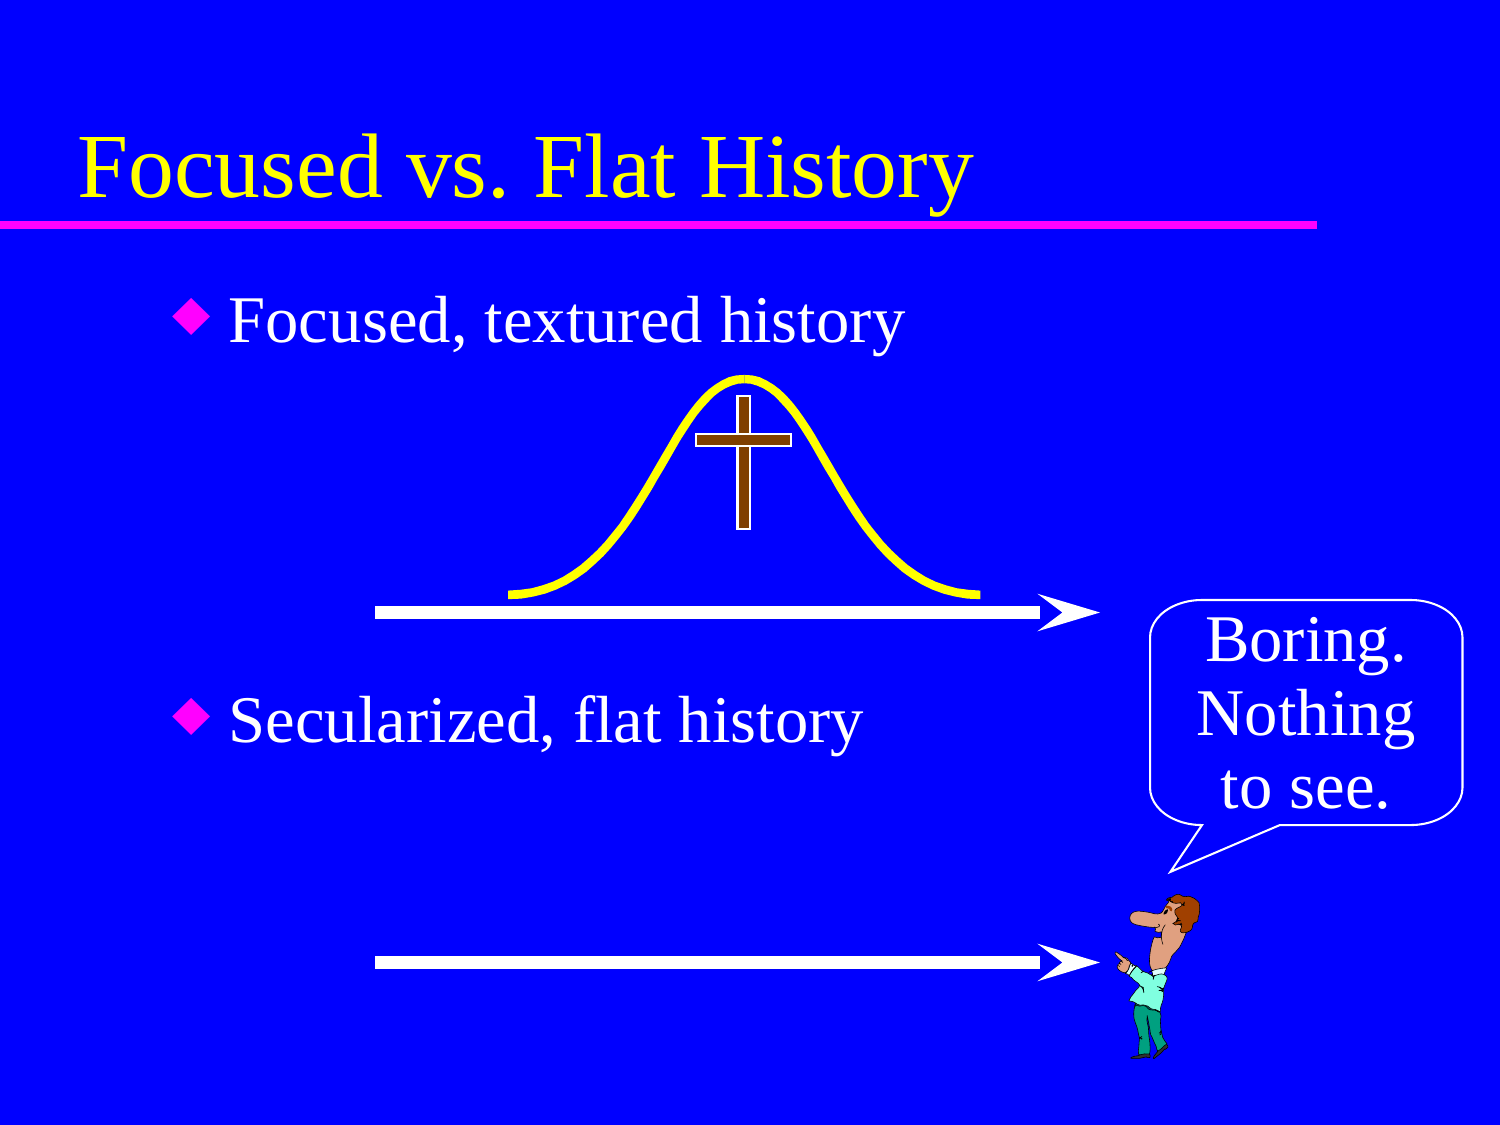

# Focused vs. Flat History
Focused, textured history
Boring.
Nothing
to see.
Secularized, flat history